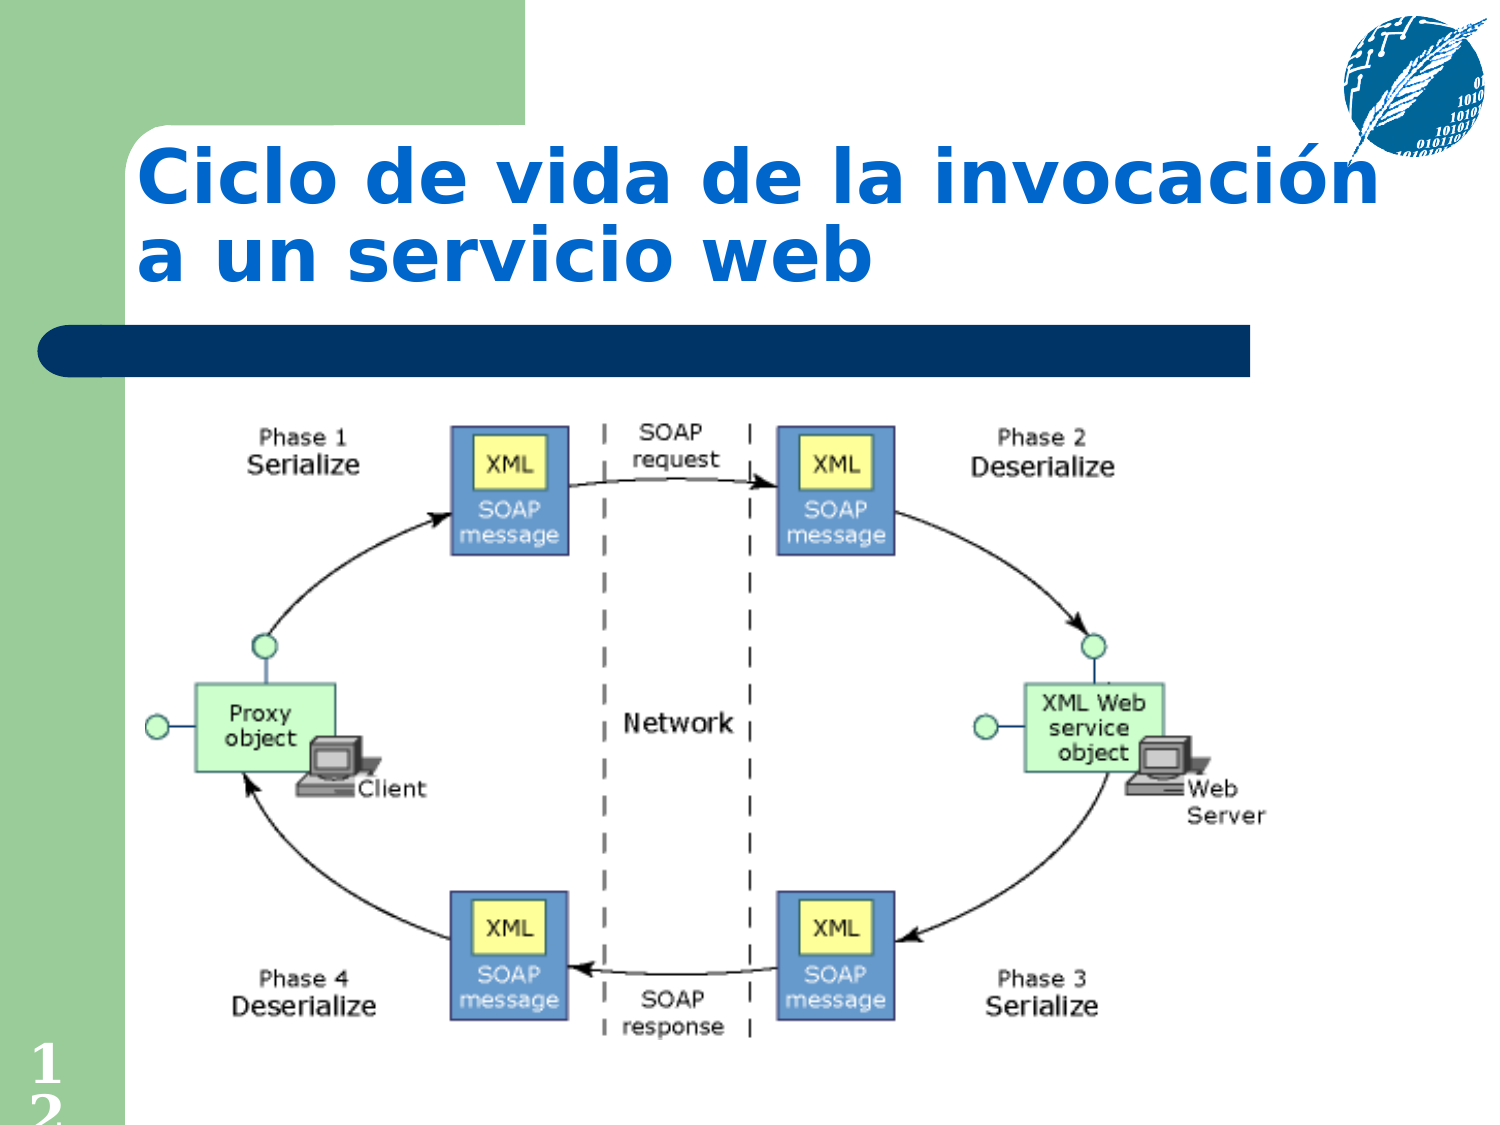

# Ciclo de vida de la invocación a un servicio web
12